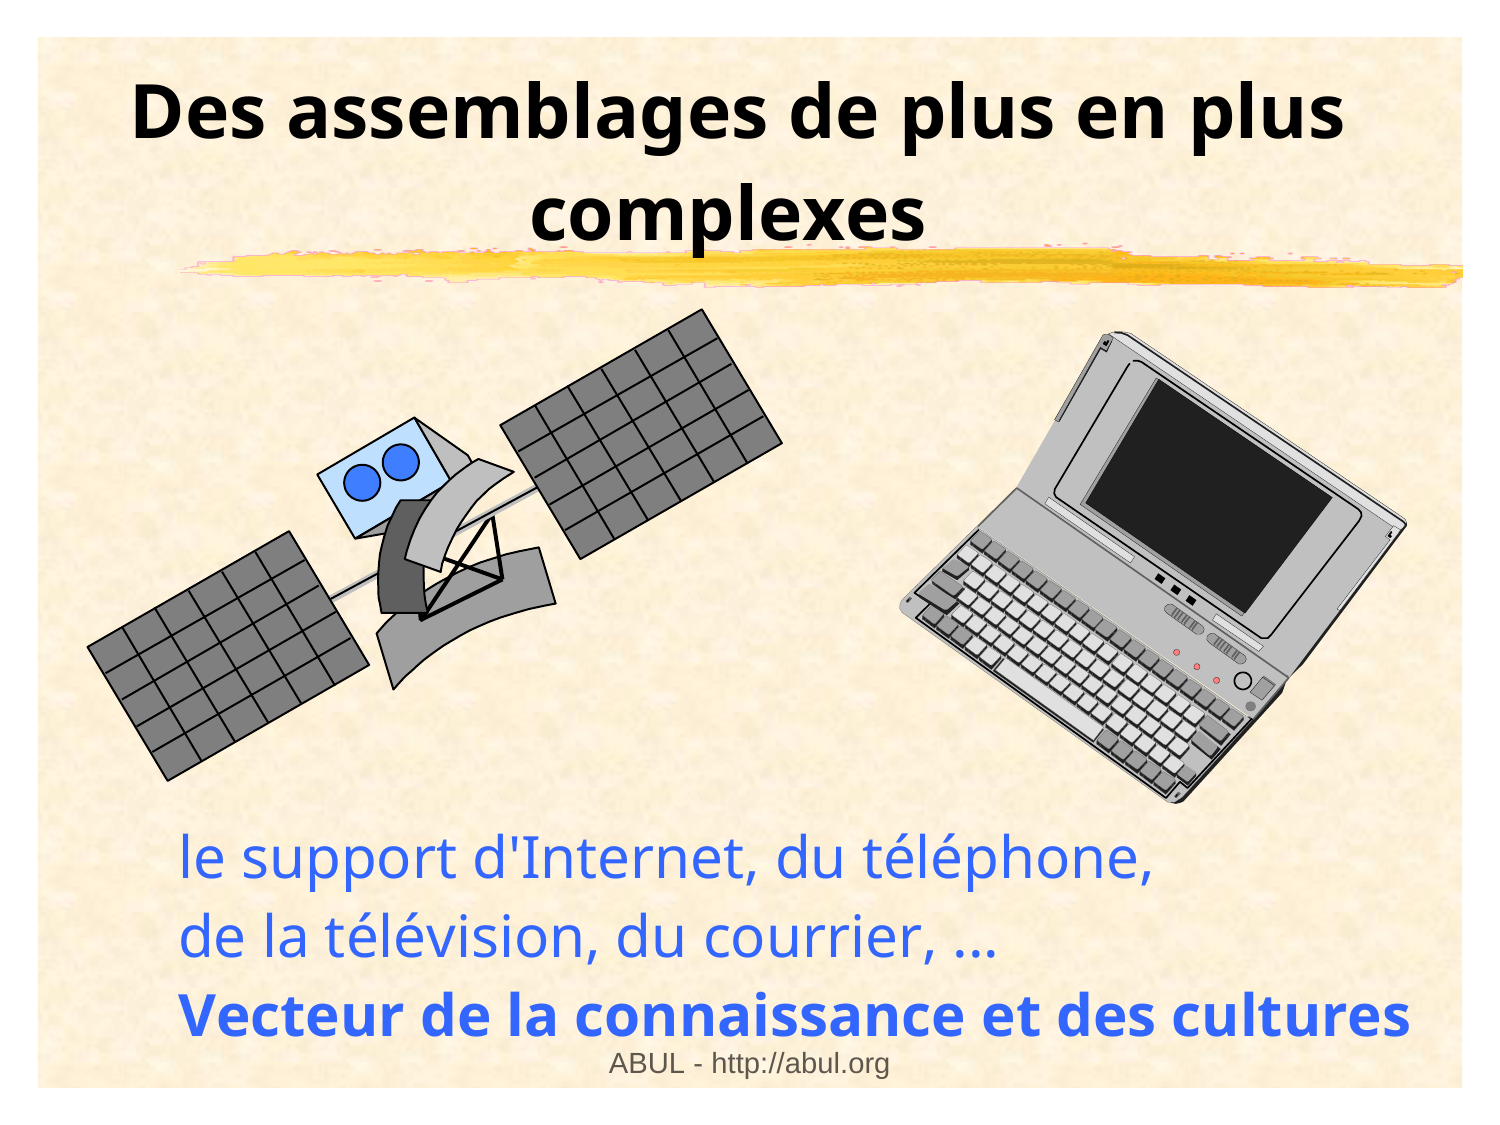

# Des assemblages de plus en plus complexes
le support d'Internet, du téléphone,
de la télévision, du courrier, ...
Vecteur de la connaissance et des cultures